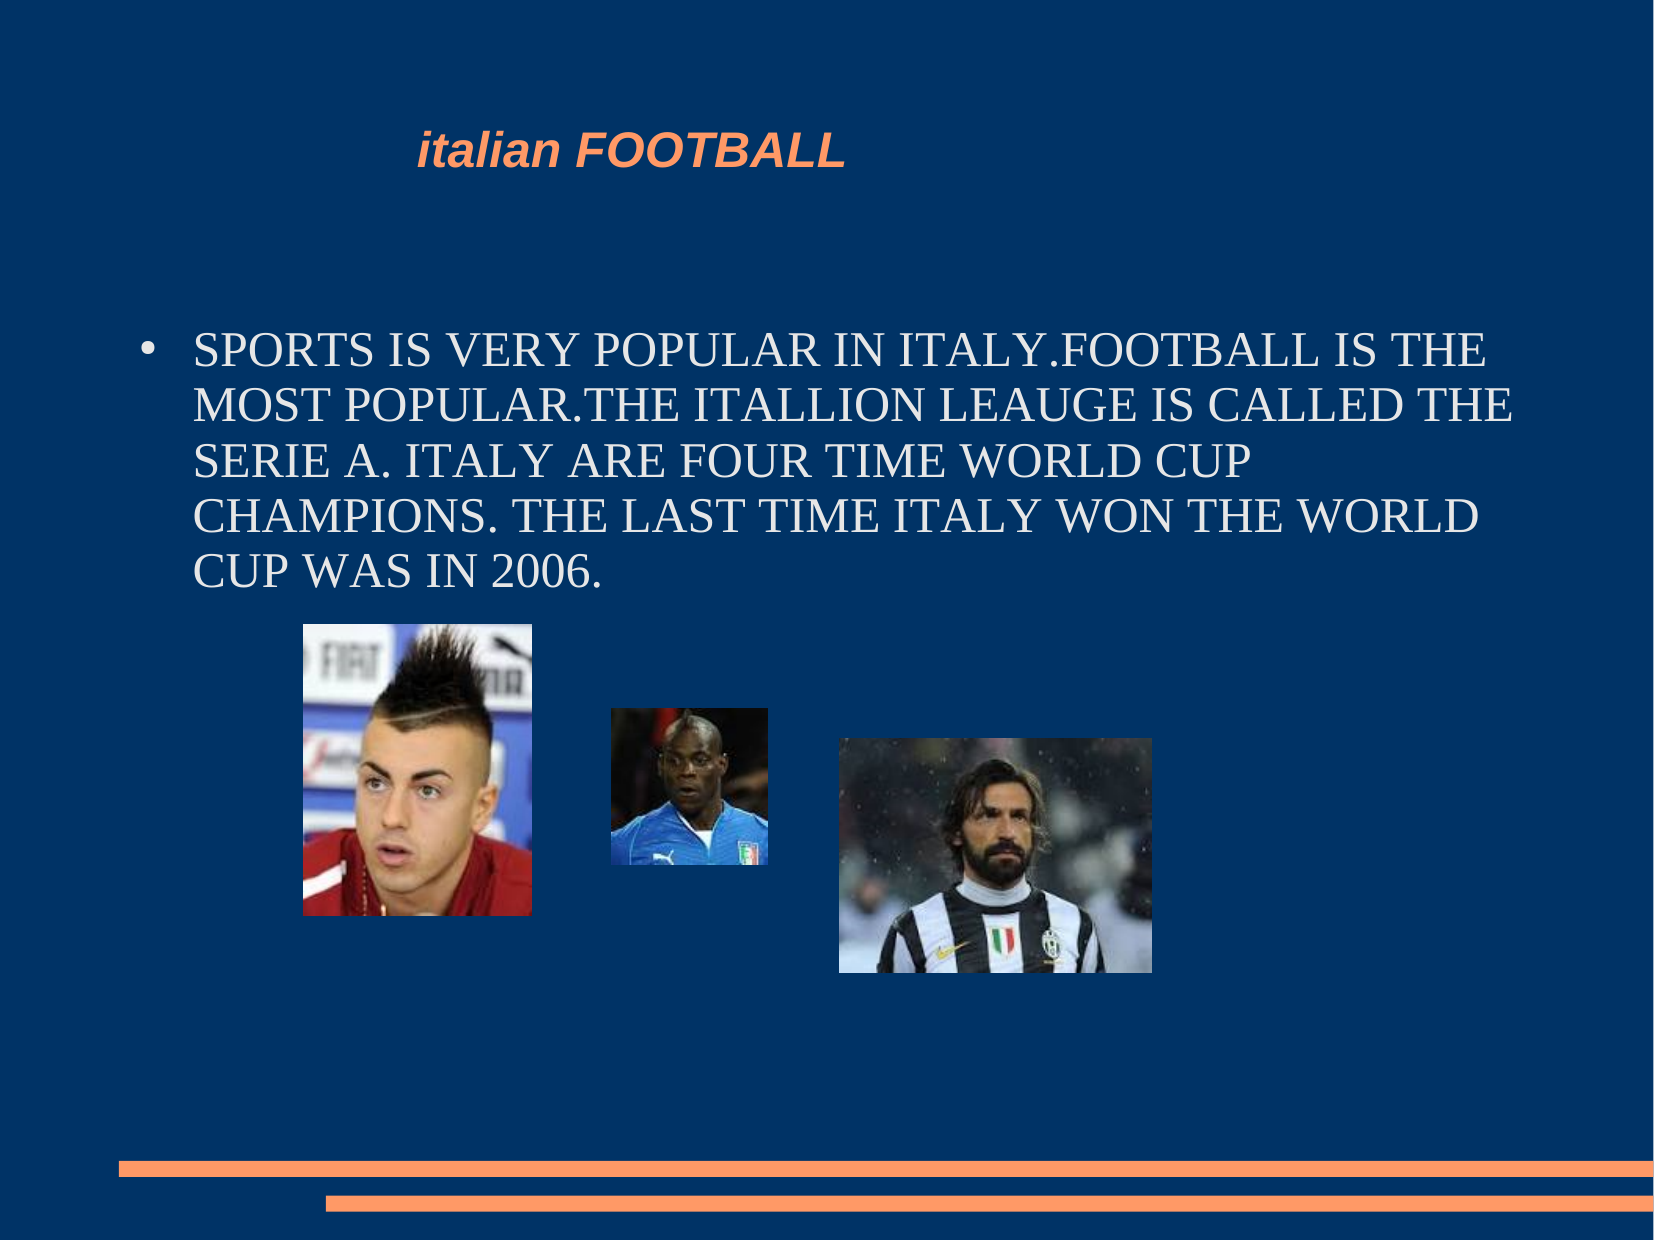

# italian FOOTBALL
SPORTS IS VERY POPULAR IN ITALY.FOOTBALL IS THE MOST POPULAR.THE ITALLION LEAUGE IS CALLED THE SERIE A. ITALY ARE FOUR TIME WORLD CUP CHAMPIONS. THE LAST TIME ITALY WON THE WORLD CUP WAS IN 2006.